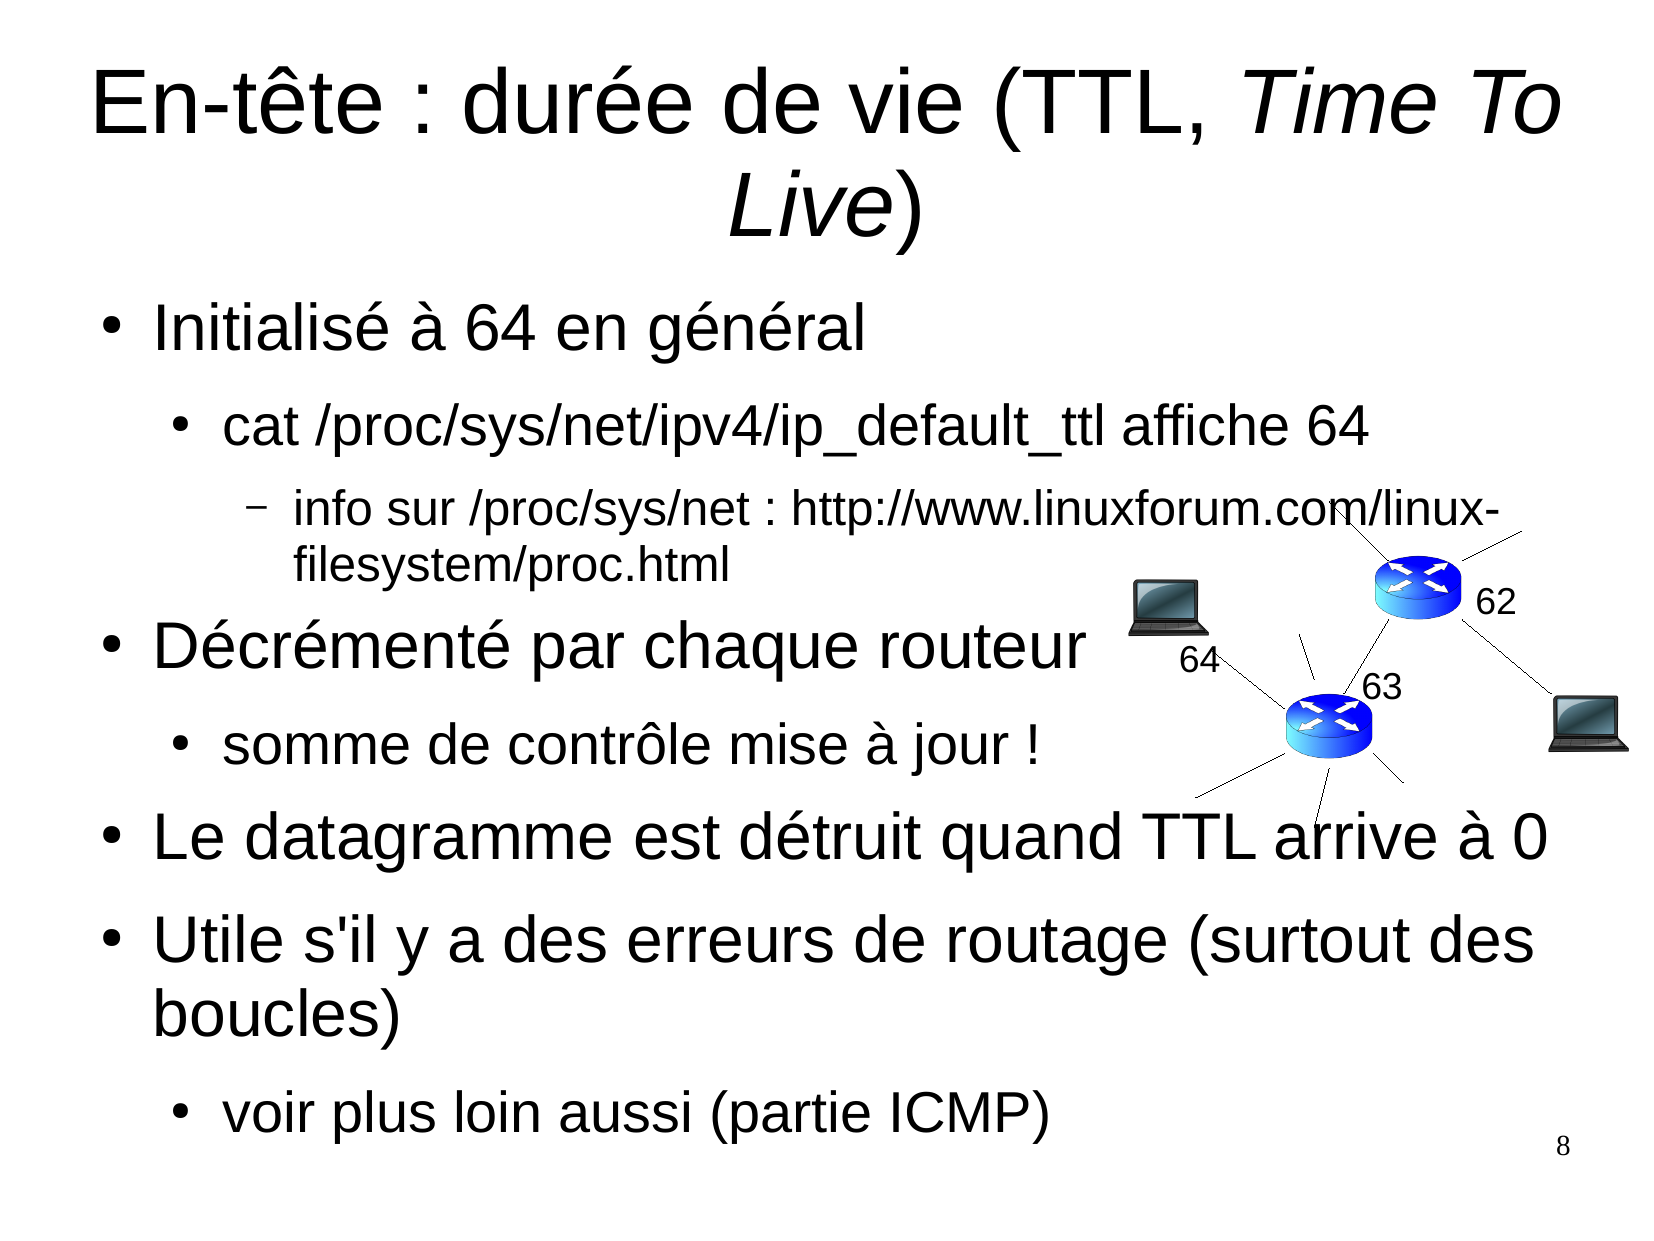

# En-tête : durée de vie (TTL, Time To Live)
Initialisé à 64 en général
cat /proc/sys/net/ipv4/ip_default_ttl affiche 64
info sur /proc/sys/net : http://www.linuxforum.com/linux-filesystem/proc.html
Décrémenté par chaque routeur
somme de contrôle mise à jour !
Le datagramme est détruit quand TTL arrive à 0
Utile s'il y a des erreurs de routage (surtout des boucles)
voir plus loin aussi (partie ICMP)
62
64
63
8